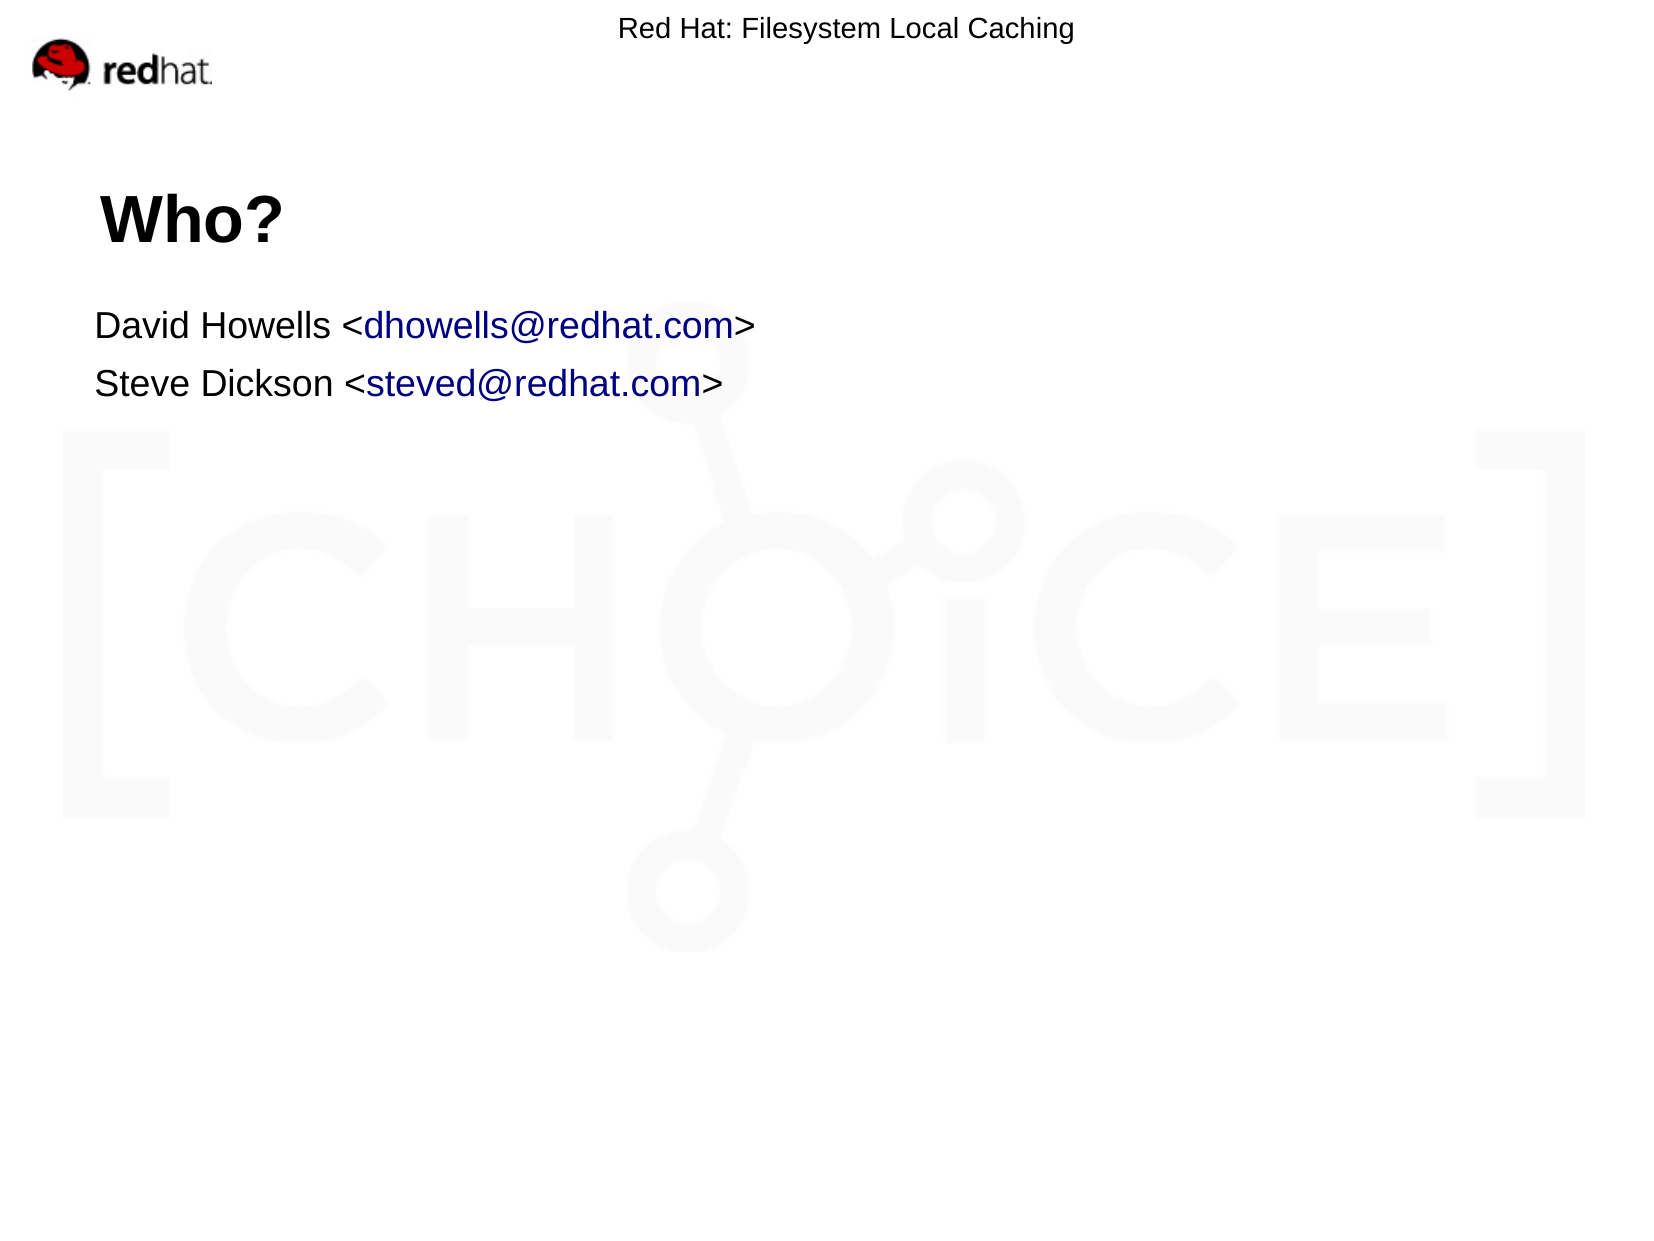

# Who?
David Howells <dhowells@redhat.com>
Steve Dickson <steved@redhat.com>